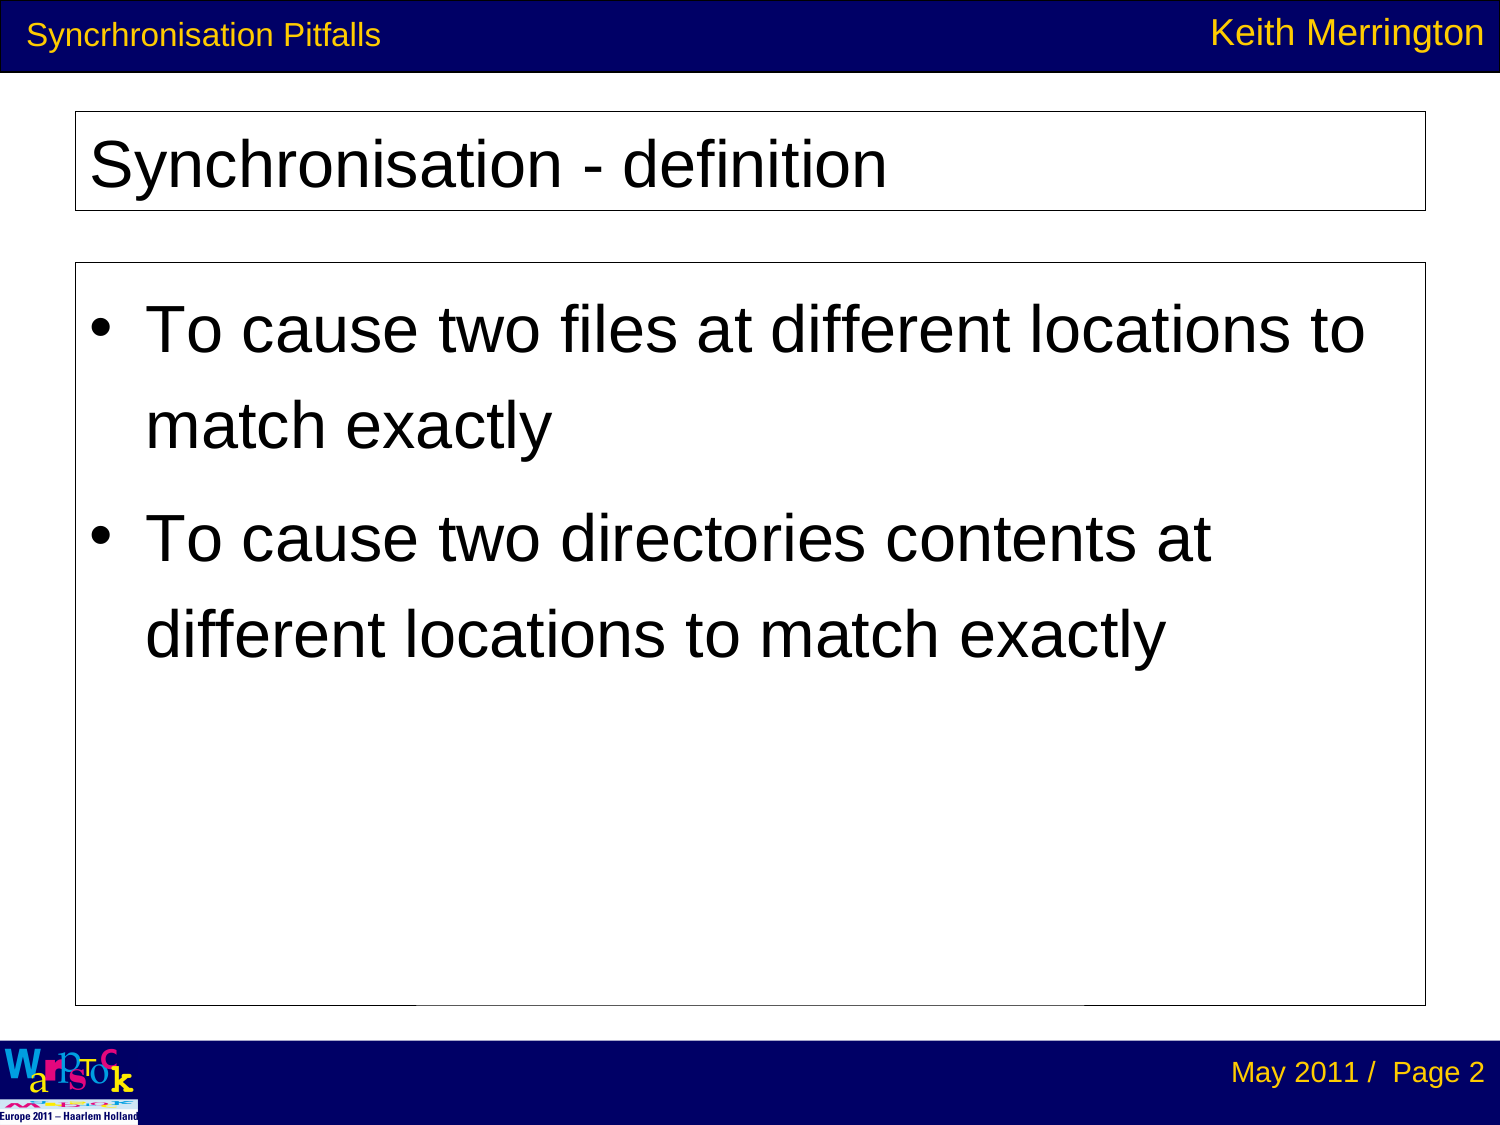

# Synchronisation - definition
To cause two files at different locations to match exactly
To cause two directories contents at different locations to match exactly